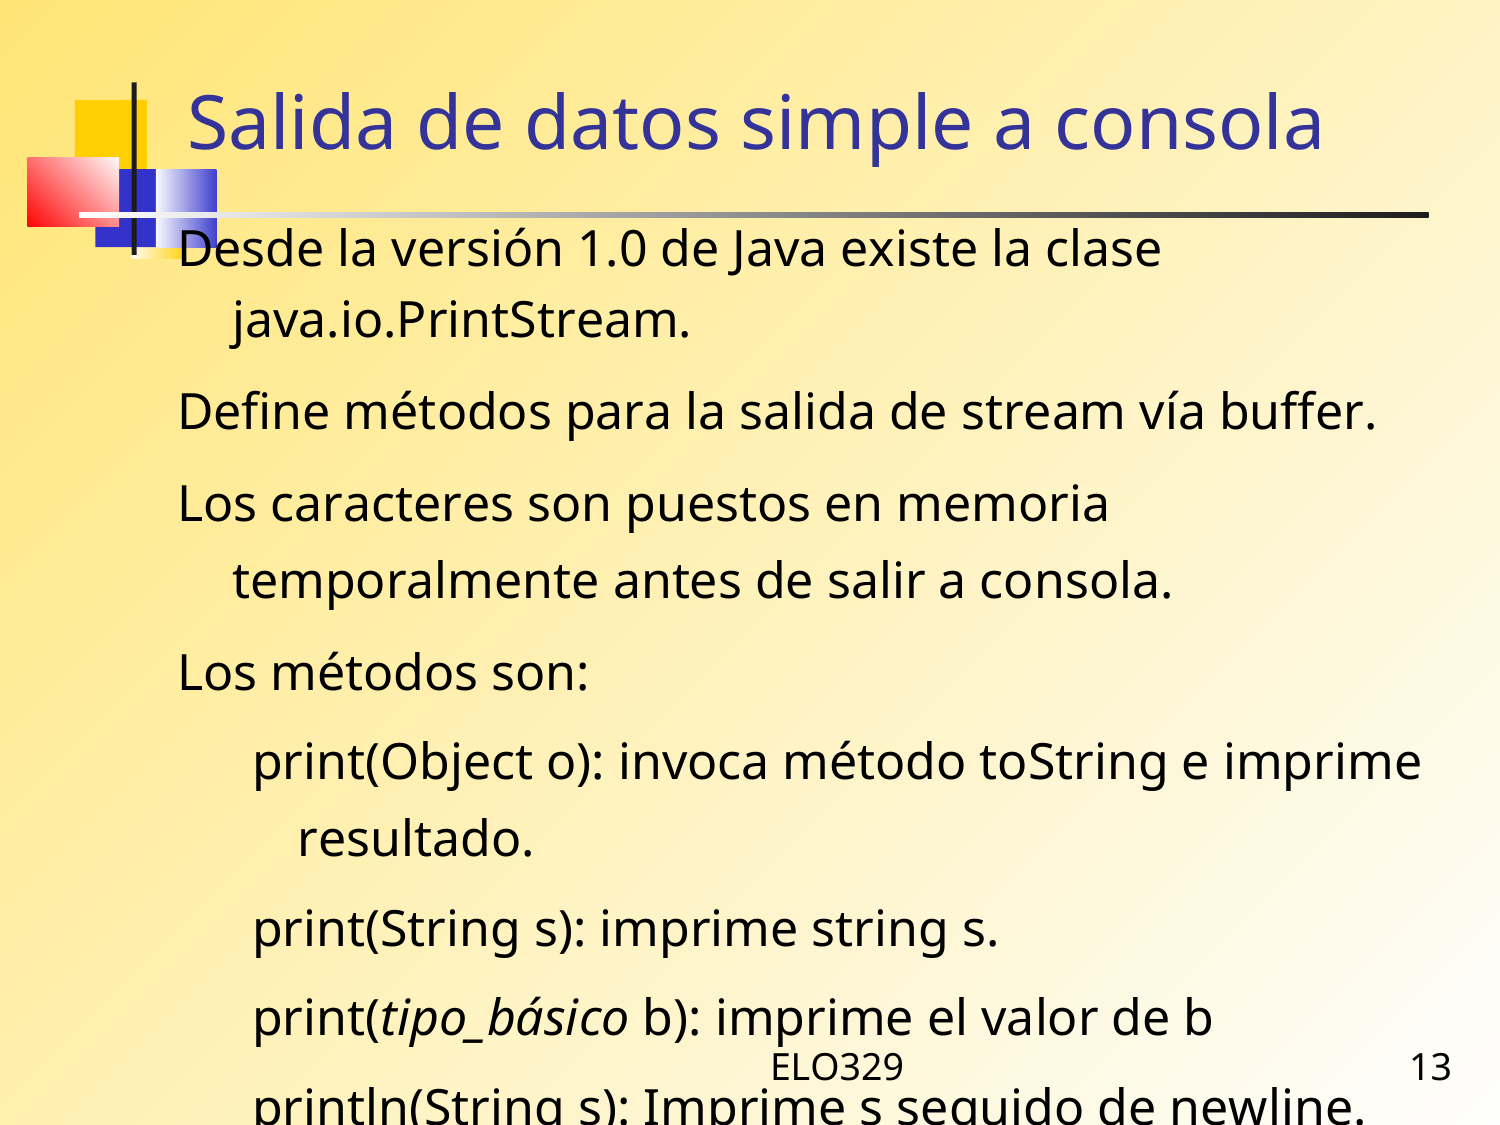

# Salida de datos simple a consola
Desde la versión 1.0 de Java existe la clase java.io.PrintStream.
Define métodos para la salida de stream vía buffer.
Los caracteres son puestos en memoria temporalmente antes de salir a consola.
Los métodos son:
print(Object o): invoca método toString e imprime resultado.
print(String s): imprime string s.
print(tipo_básico b): imprime el valor de b
println(String s): Imprime s seguido de newline.
ELO329
13